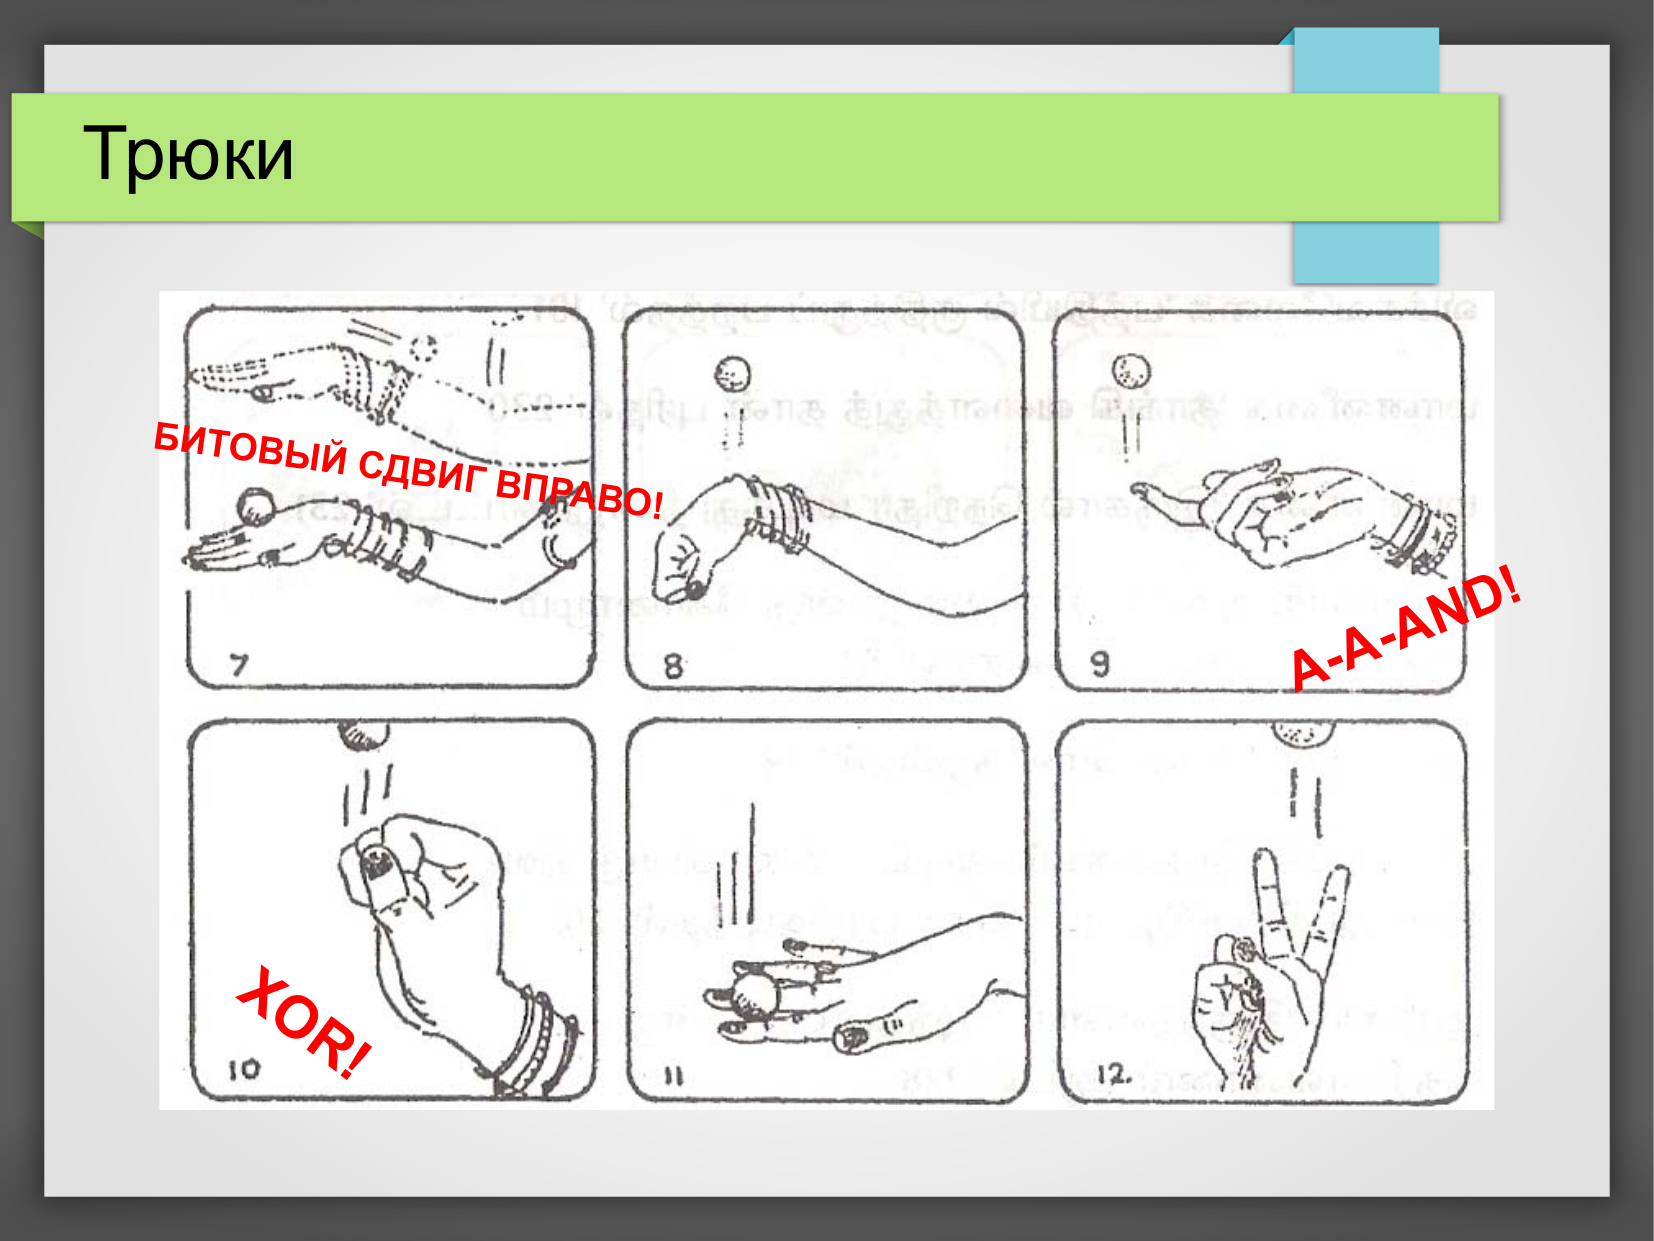

# Трюки
БИТОВЫЙ СДВИГ ВПРАВО!
A-A-AND!
XOR!